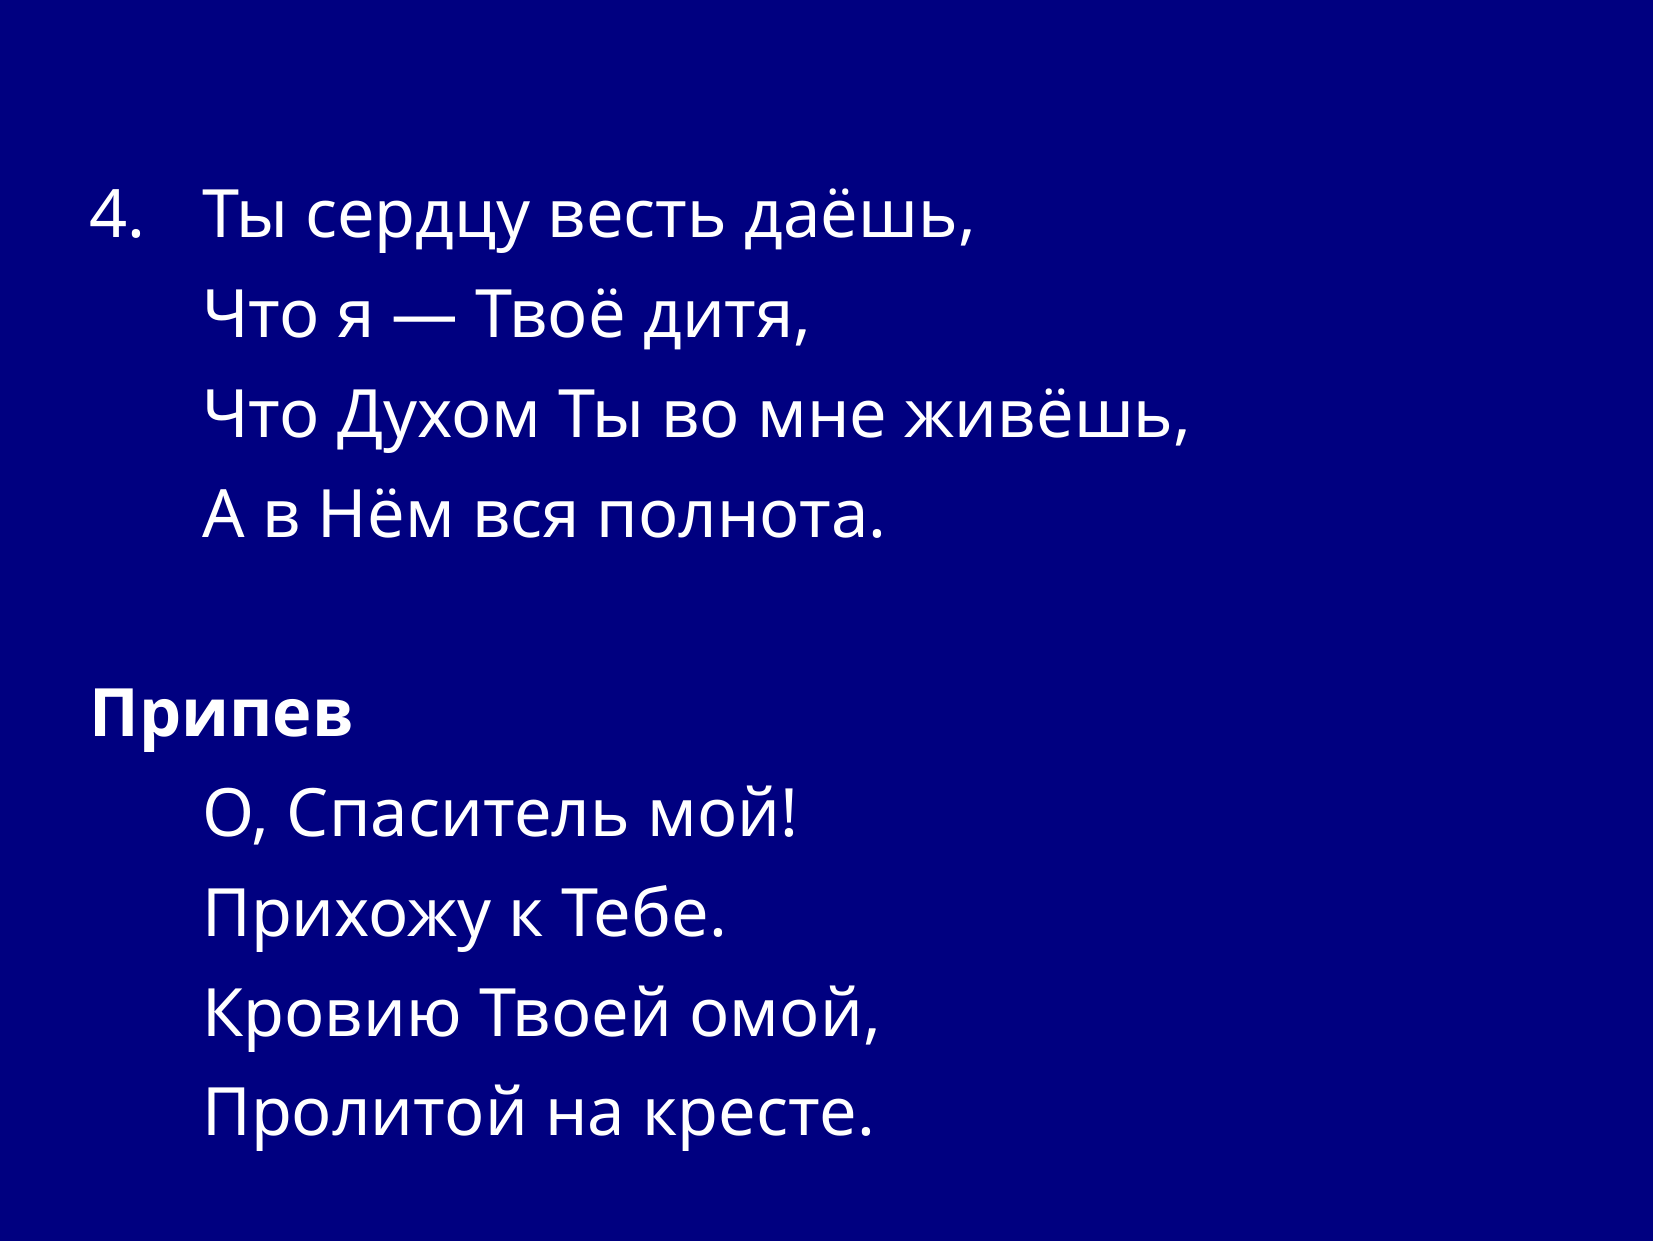

4.	Ты сердцу весть даёшь,
	Что я — Твоё дитя,
	Что Духом Ты во мне живёшь,
	А в Нём вся полнота.
Припев
	О, Спаситель мой!
	Прихожу к Тебе.
	Кровию Твоей омой,
	Пролитой на кресте.